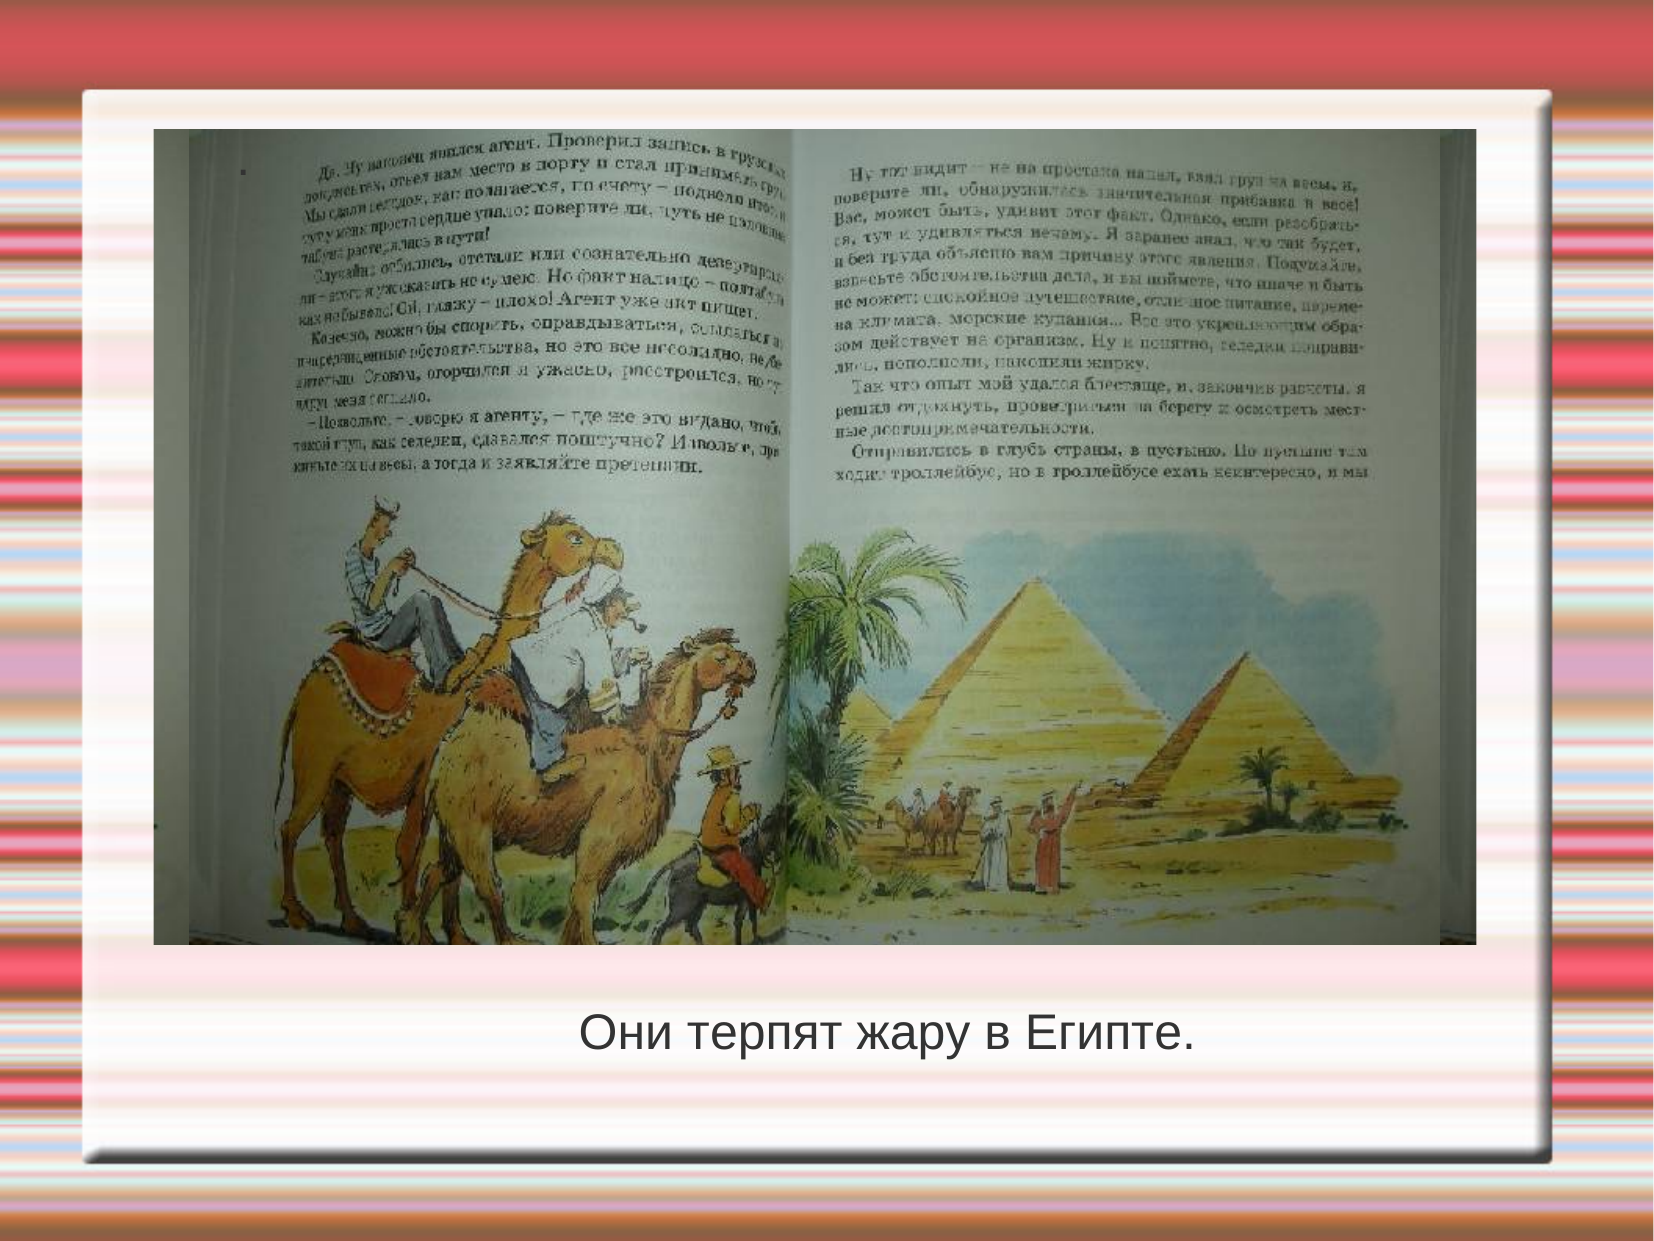

.
#
Они терпят жару в Египте.